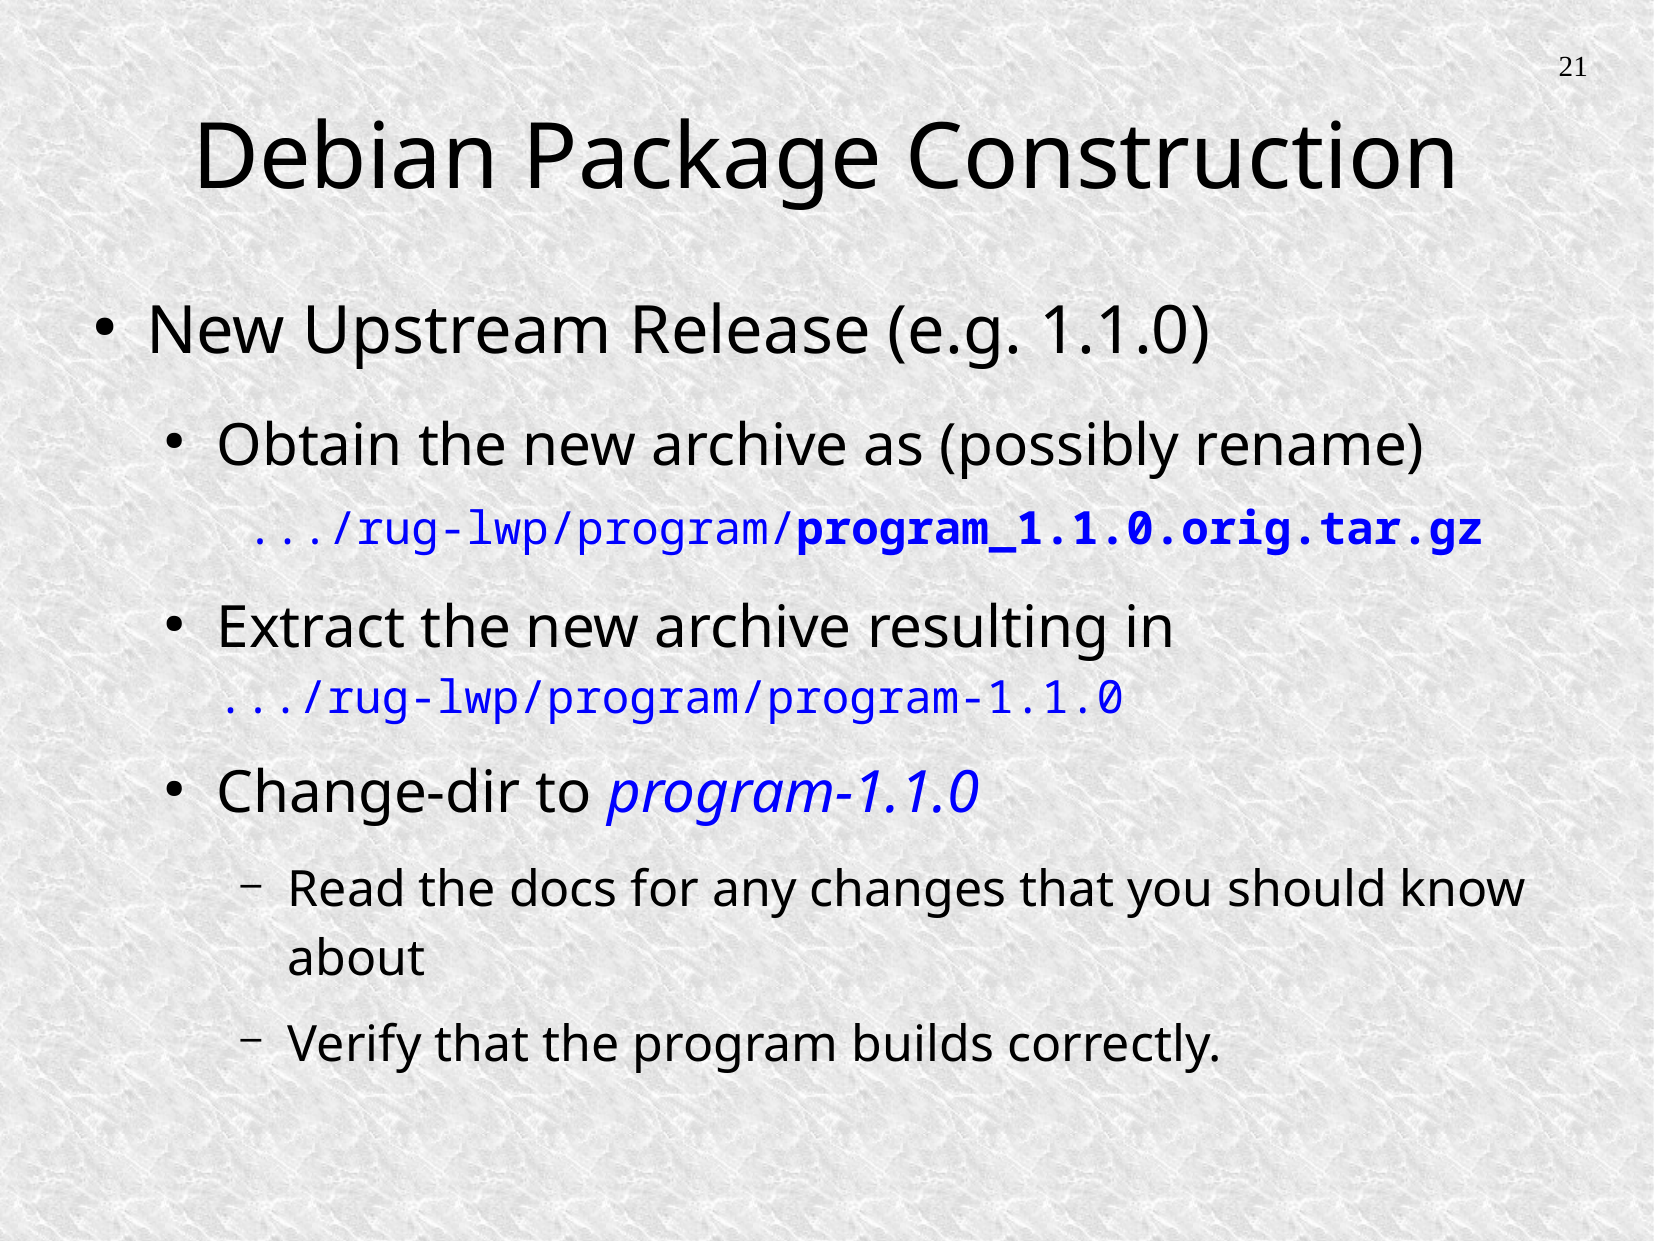

21
# Debian Package Construction
New Upstream Release (e.g. 1.1.0)
Obtain the new archive as (possibly rename)
	.../rug-lwp/program/program_1.1.0.orig.tar.gz
Extract the new archive resulting in 					 					.../rug-lwp/program/program-1.1.0
Change-dir to program-1.1.0
Read the docs for any changes that you should know about
Verify that the program builds correctly.